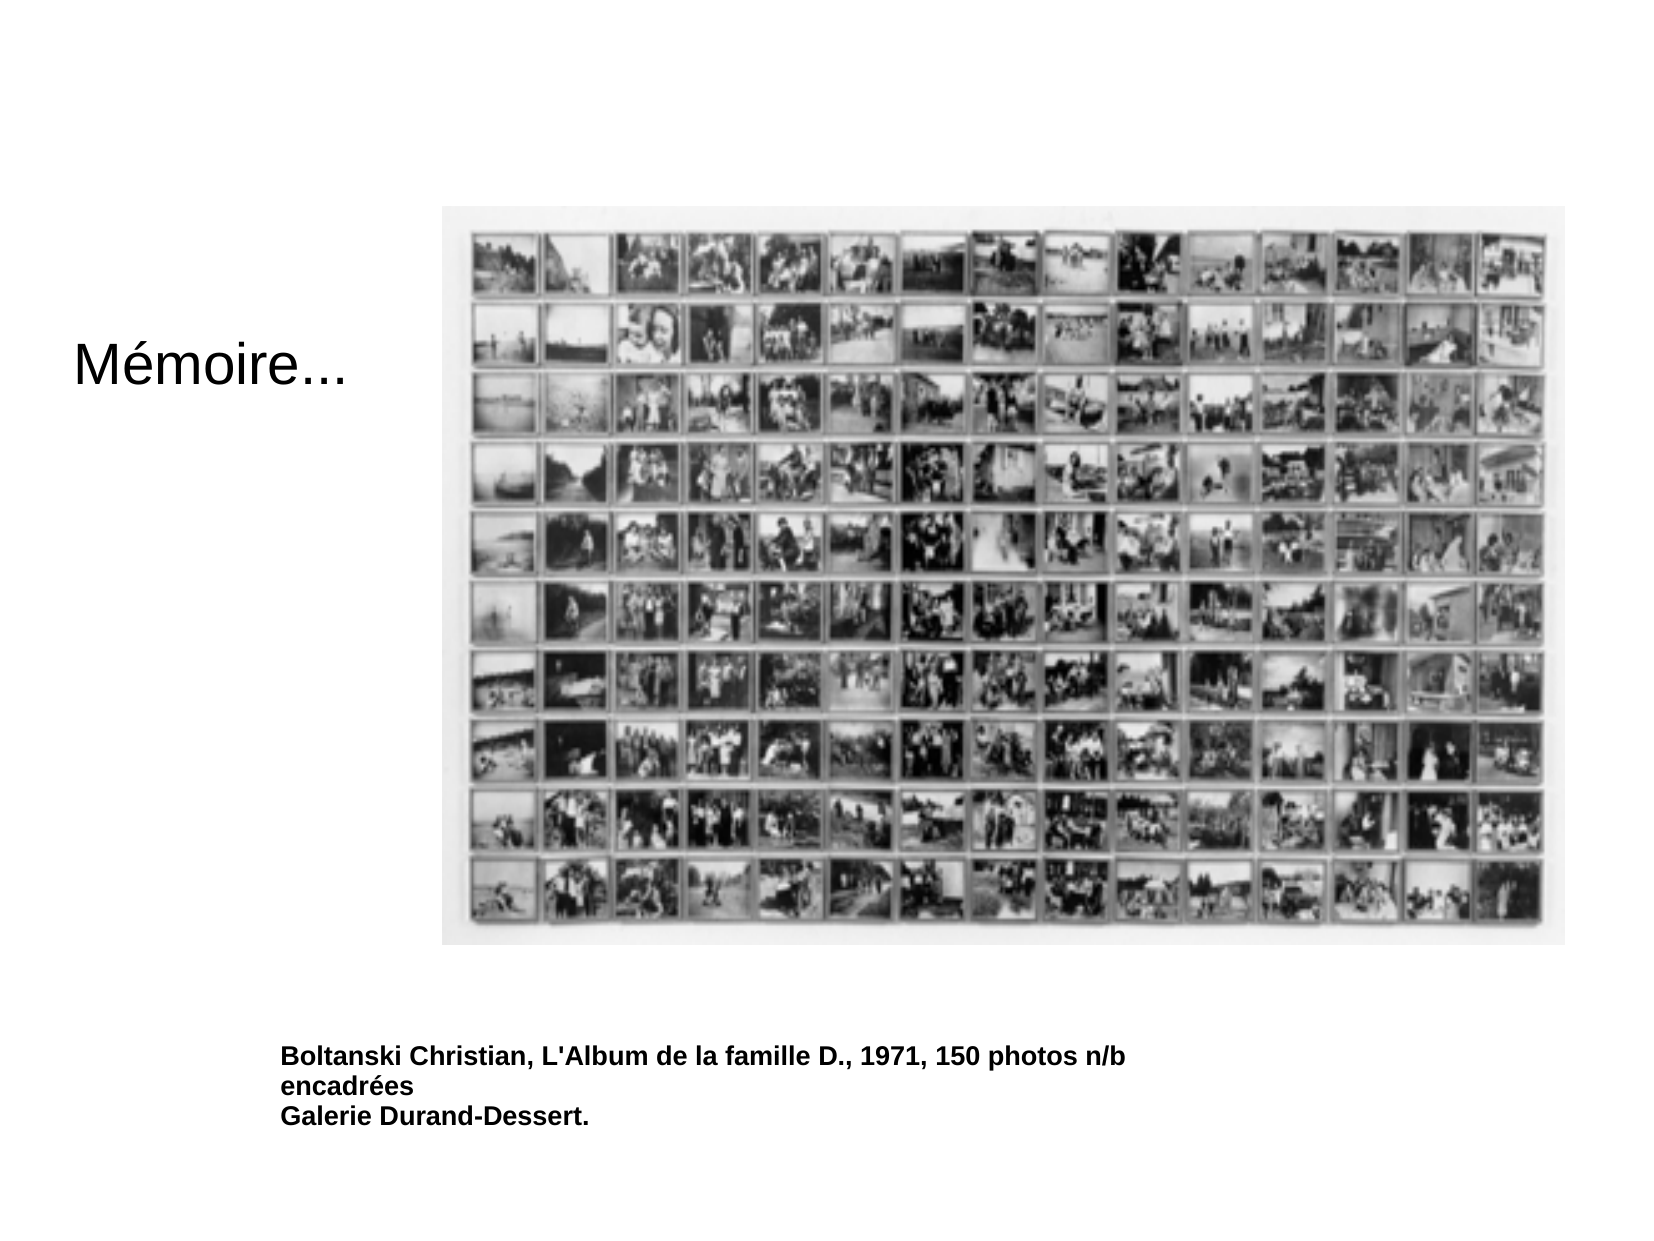

Mémoire...
Boltanski Christian, L'Album de la famille D., 1971, 150 photos n/b encadrées
Galerie Durand-Dessert.